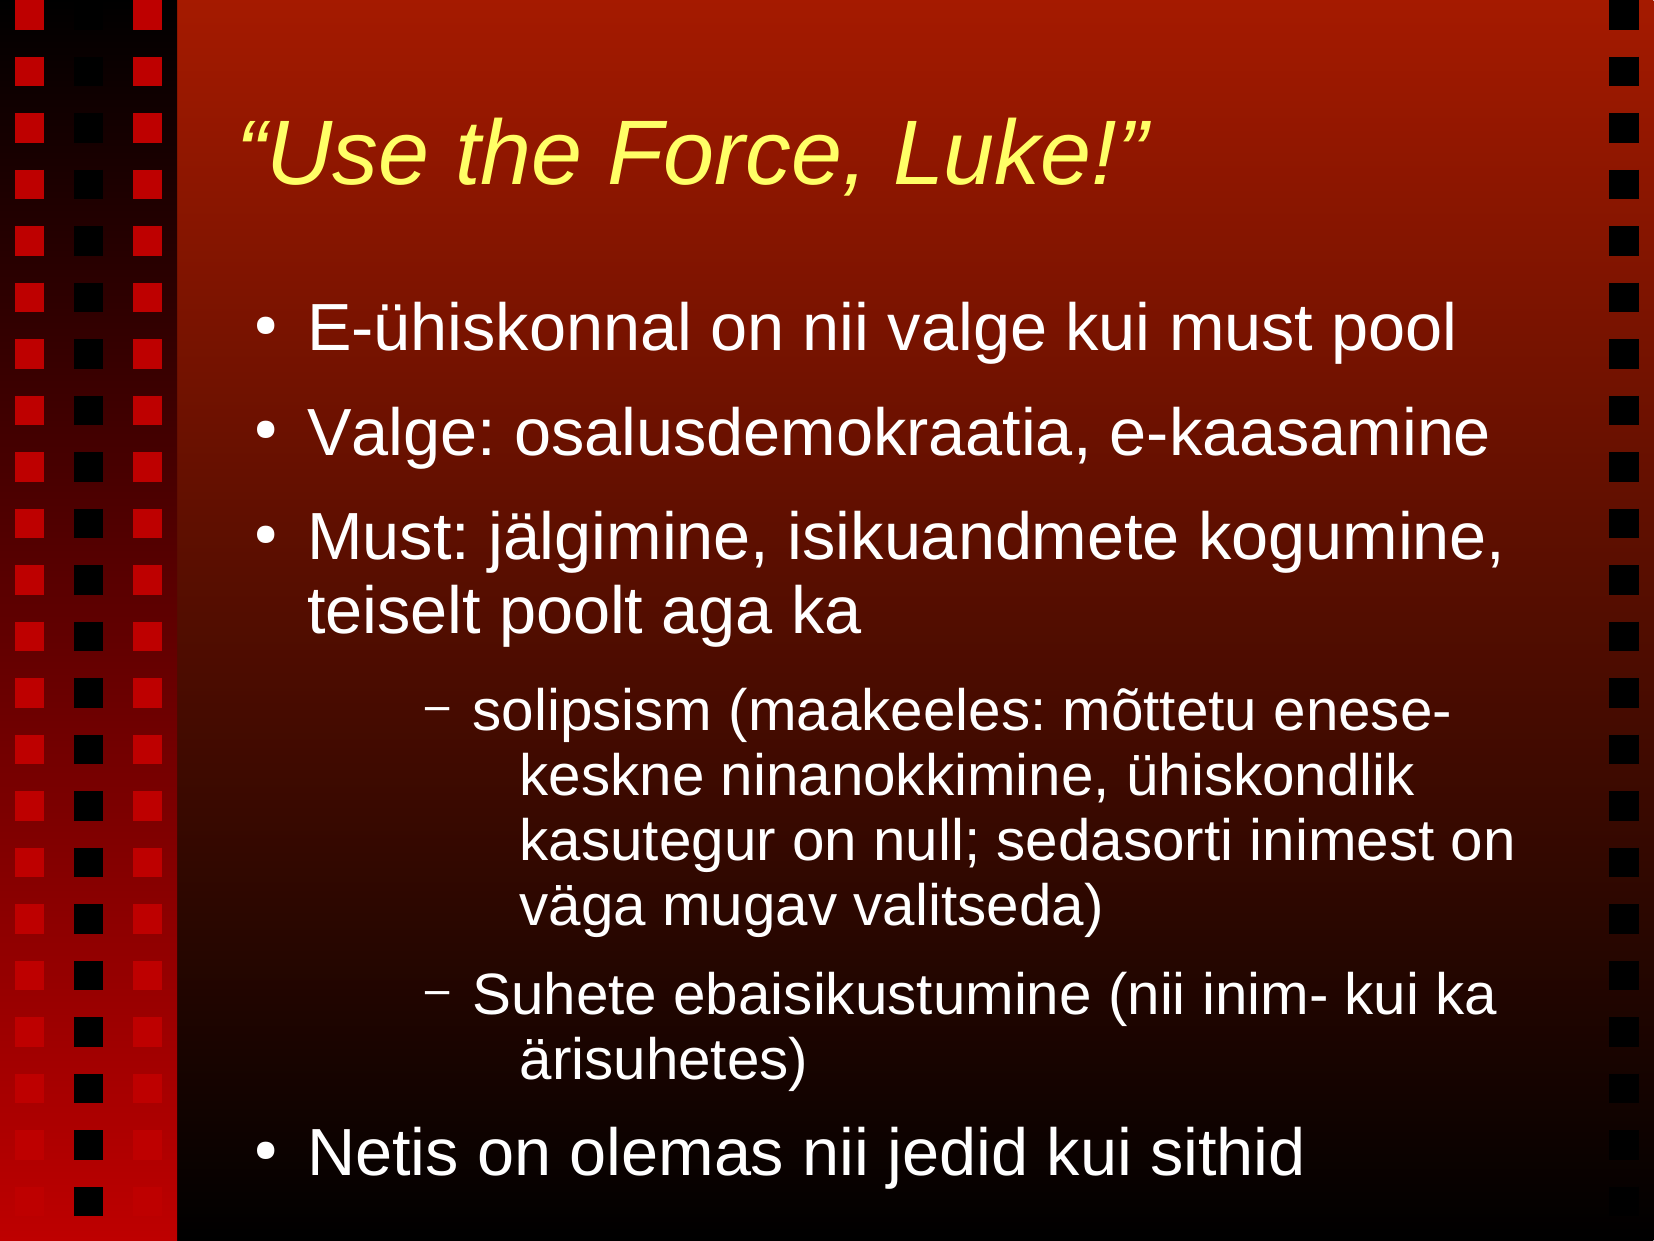

# “Use the Force, Luke!”
E-ühiskonnal on nii valge kui must pool
Valge: osalusdemokraatia, e-kaasamine
Must: jälgimine, isikuandmete kogumine, teiselt poolt aga ka
solipsism (maakeeles: mõttetu enese-keskne ninanokkimine, ühiskondlik kasutegur on null; sedasorti inimest on väga mugav valitseda)
Suhete ebaisikustumine (nii inim- kui ka ärisuhetes)
Netis on olemas nii jedid kui sithid